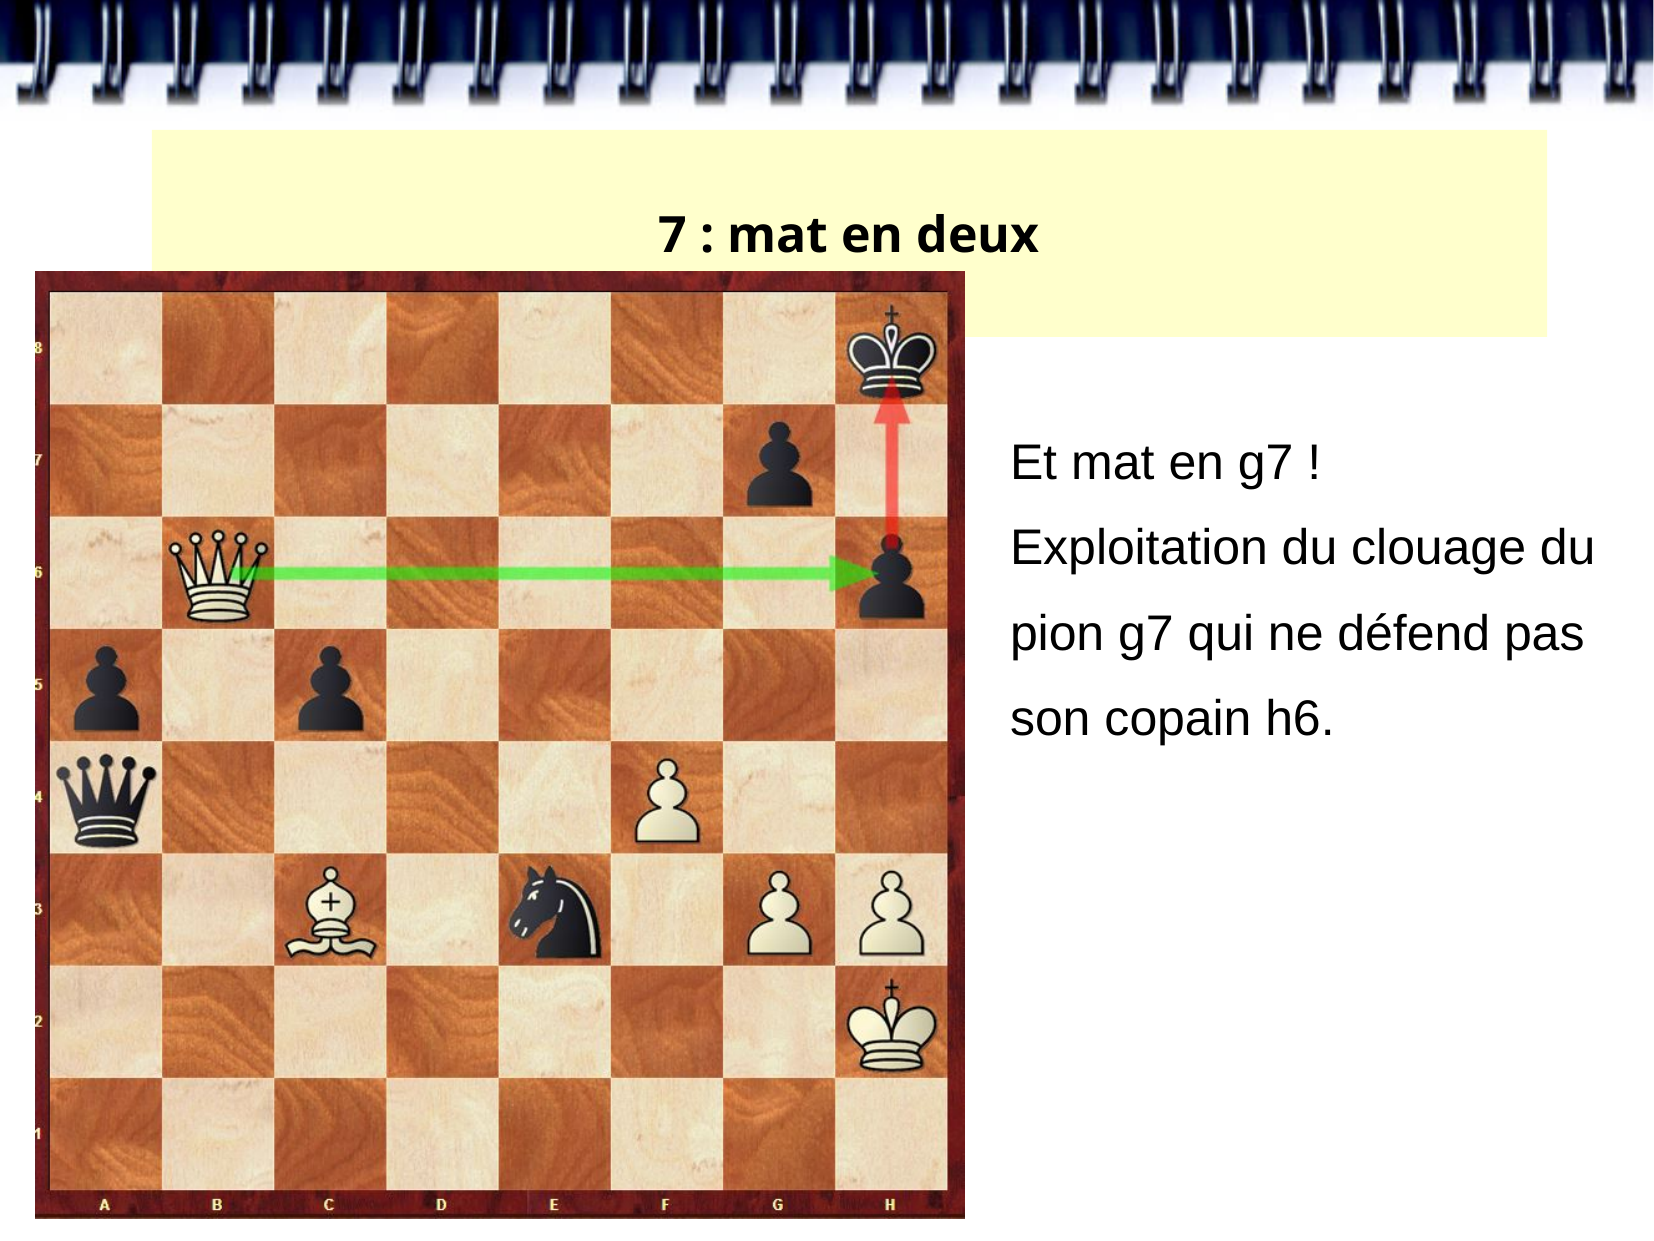

# 7 : mat en deux
Et mat en g7 !
Exploitation du clouage du
pion g7 qui ne défend pas
son copain h6.